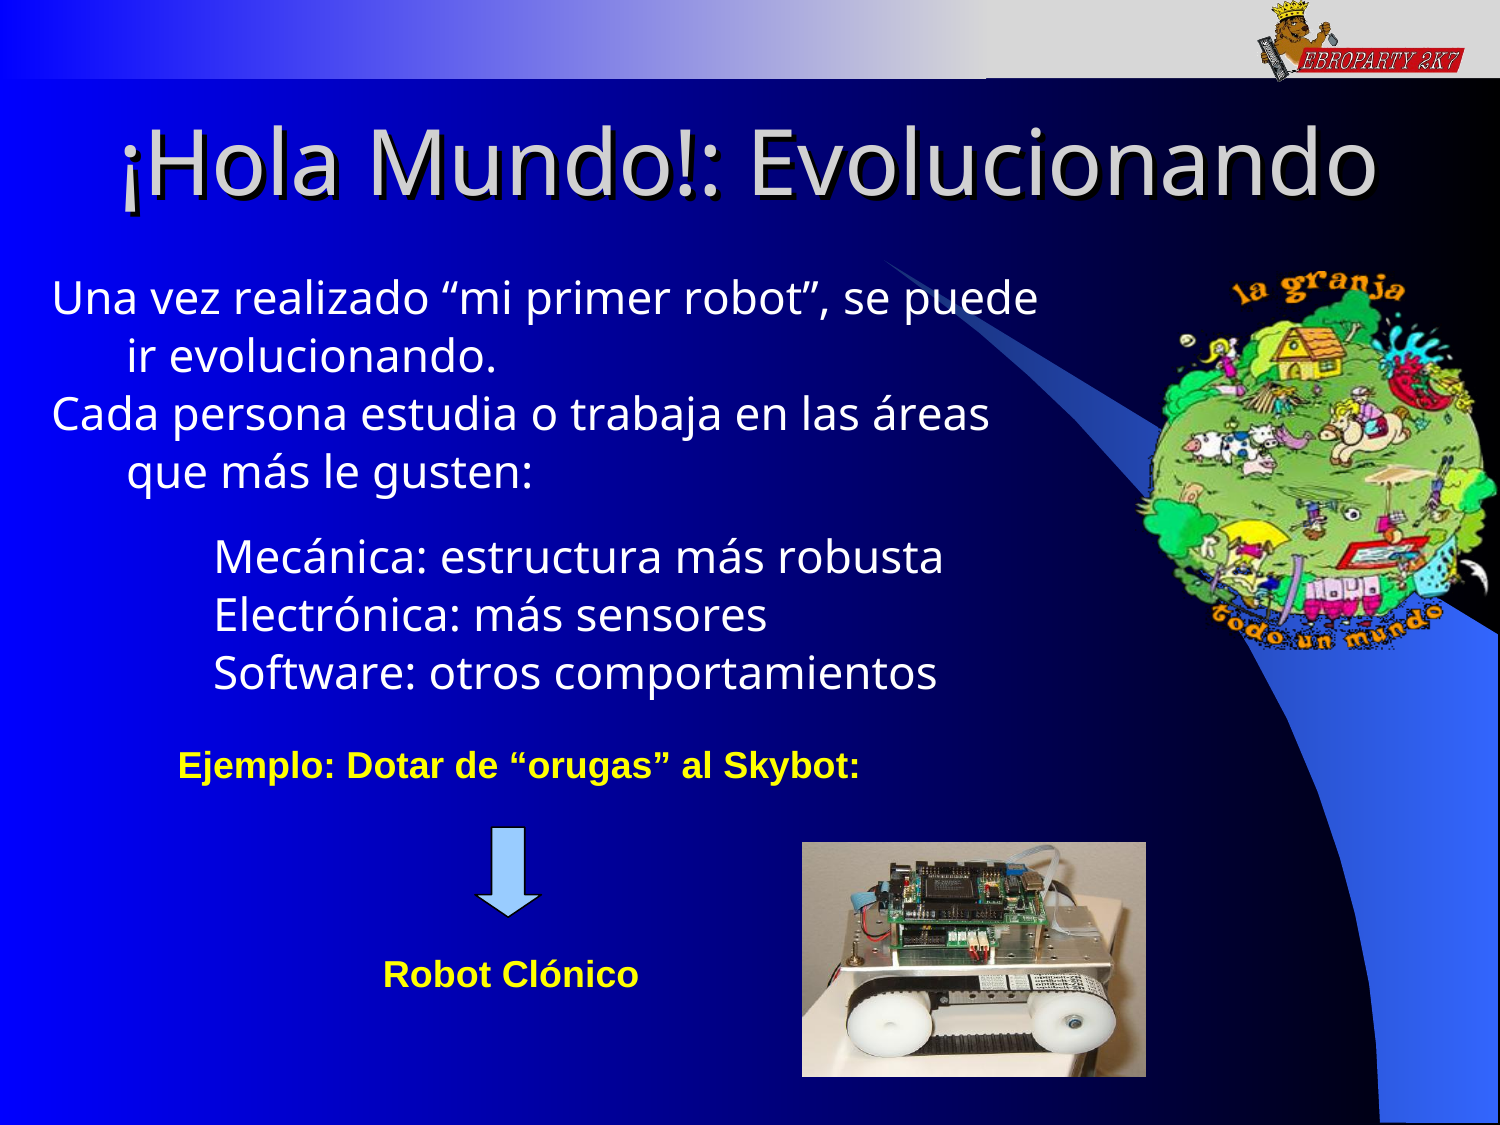

# ¡Hola Mundo!: Evolucionando
Una vez realizado “mi primer robot”, se puede ir evolucionando.
Cada persona estudia o trabaja en las áreas que más le gusten:
 Mecánica: estructura más robusta
 Electrónica: más sensores
 Software: otros comportamientos
Ejemplo: Dotar de “orugas” al Skybot:
Robot Clónico